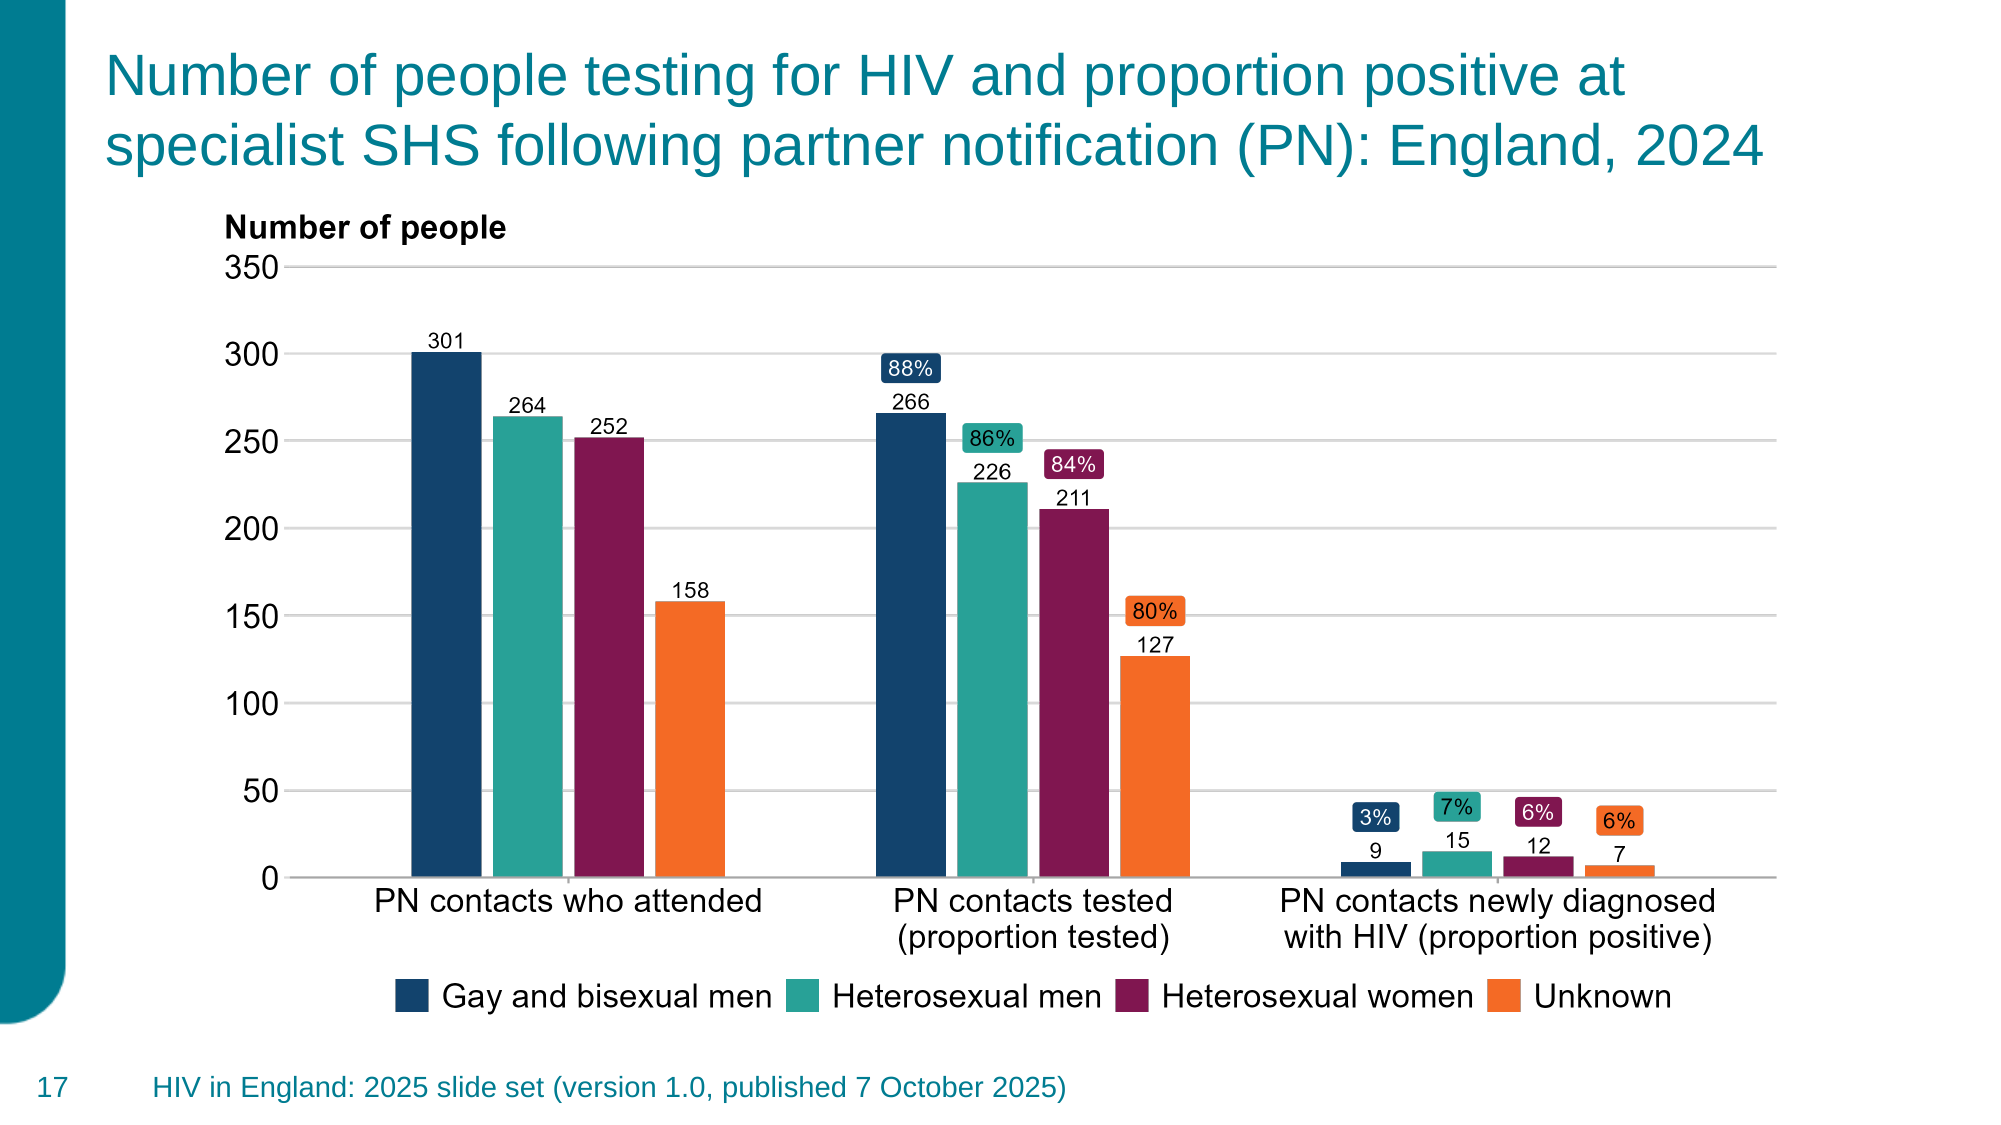

# Number of people testing for HIV and proportion positive at specialist SHS following partner notification (PN): England, 2024
17
HIV in England: 2025 slide set (version 1.0, published 7 October 2025)